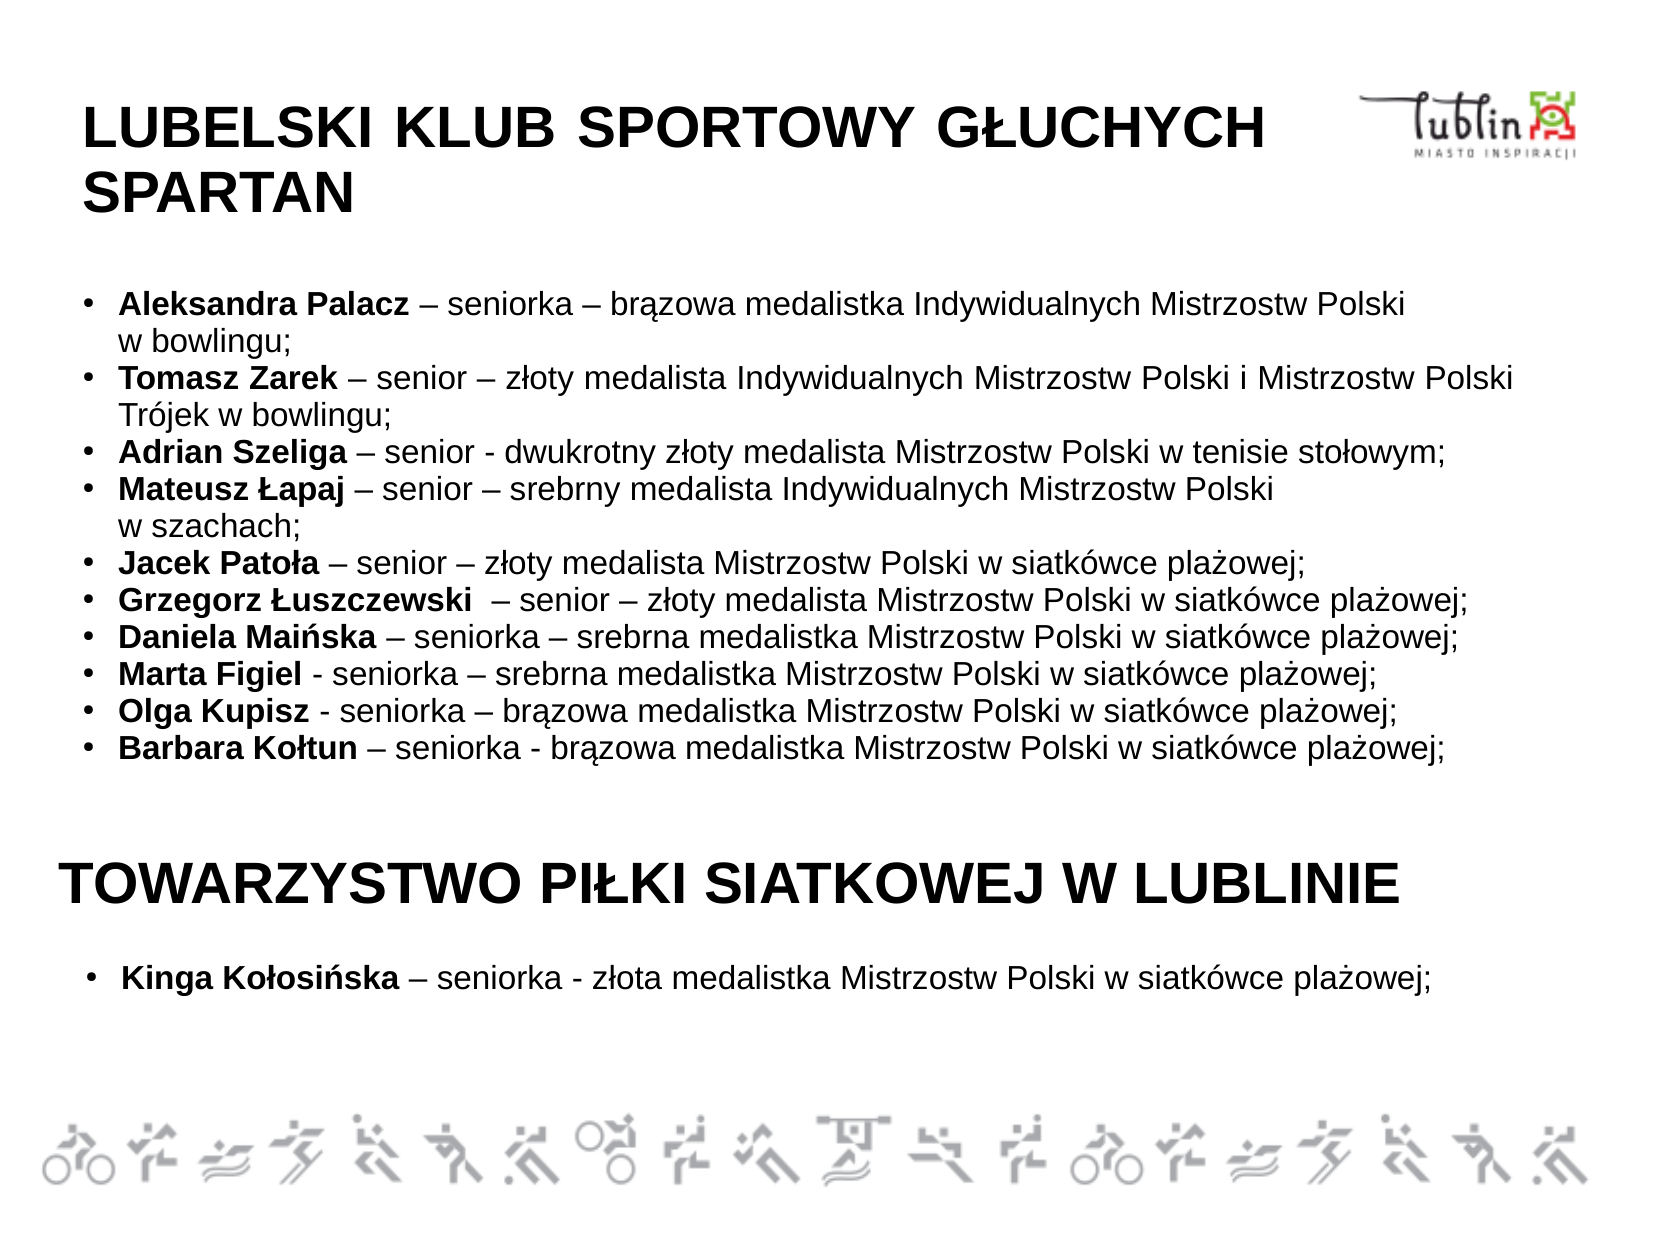

LUBELSKI KLUB SPORTOWY GŁUCHYCH SPARTAN
# Aleksandra Palacz – seniorka – brązowa medalistka Indywidualnych Mistrzostw Polski
w bowlingu;
Tomasz Zarek – senior – złoty medalista Indywidualnych Mistrzostw Polski i Mistrzostw Polski Trójek w bowlingu;
Adrian Szeliga – senior - dwukrotny złoty medalista Mistrzostw Polski w tenisie stołowym;
Mateusz Łapaj – senior – srebrny medalista Indywidualnych Mistrzostw Polski
w szachach;
Jacek Patoła – senior – złoty medalista Mistrzostw Polski w siatkówce plażowej;
Grzegorz Łuszczewski – senior – złoty medalista Mistrzostw Polski w siatkówce plażowej;
Daniela Maińska – seniorka – srebrna medalistka Mistrzostw Polski w siatkówce plażowej;
Marta Figiel - seniorka – srebrna medalistka Mistrzostw Polski w siatkówce plażowej;
Olga Kupisz - seniorka – brązowa medalistka Mistrzostw Polski w siatkówce plażowej;
Barbara Kołtun – seniorka - brązowa medalistka Mistrzostw Polski w siatkówce plażowej;
TOWARZYSTWO PIŁKI SIATKOWEJ W LUBLINIE
Kinga Kołosińska – seniorka - złota medalistka Mistrzostw Polski w siatkówce plażowej;